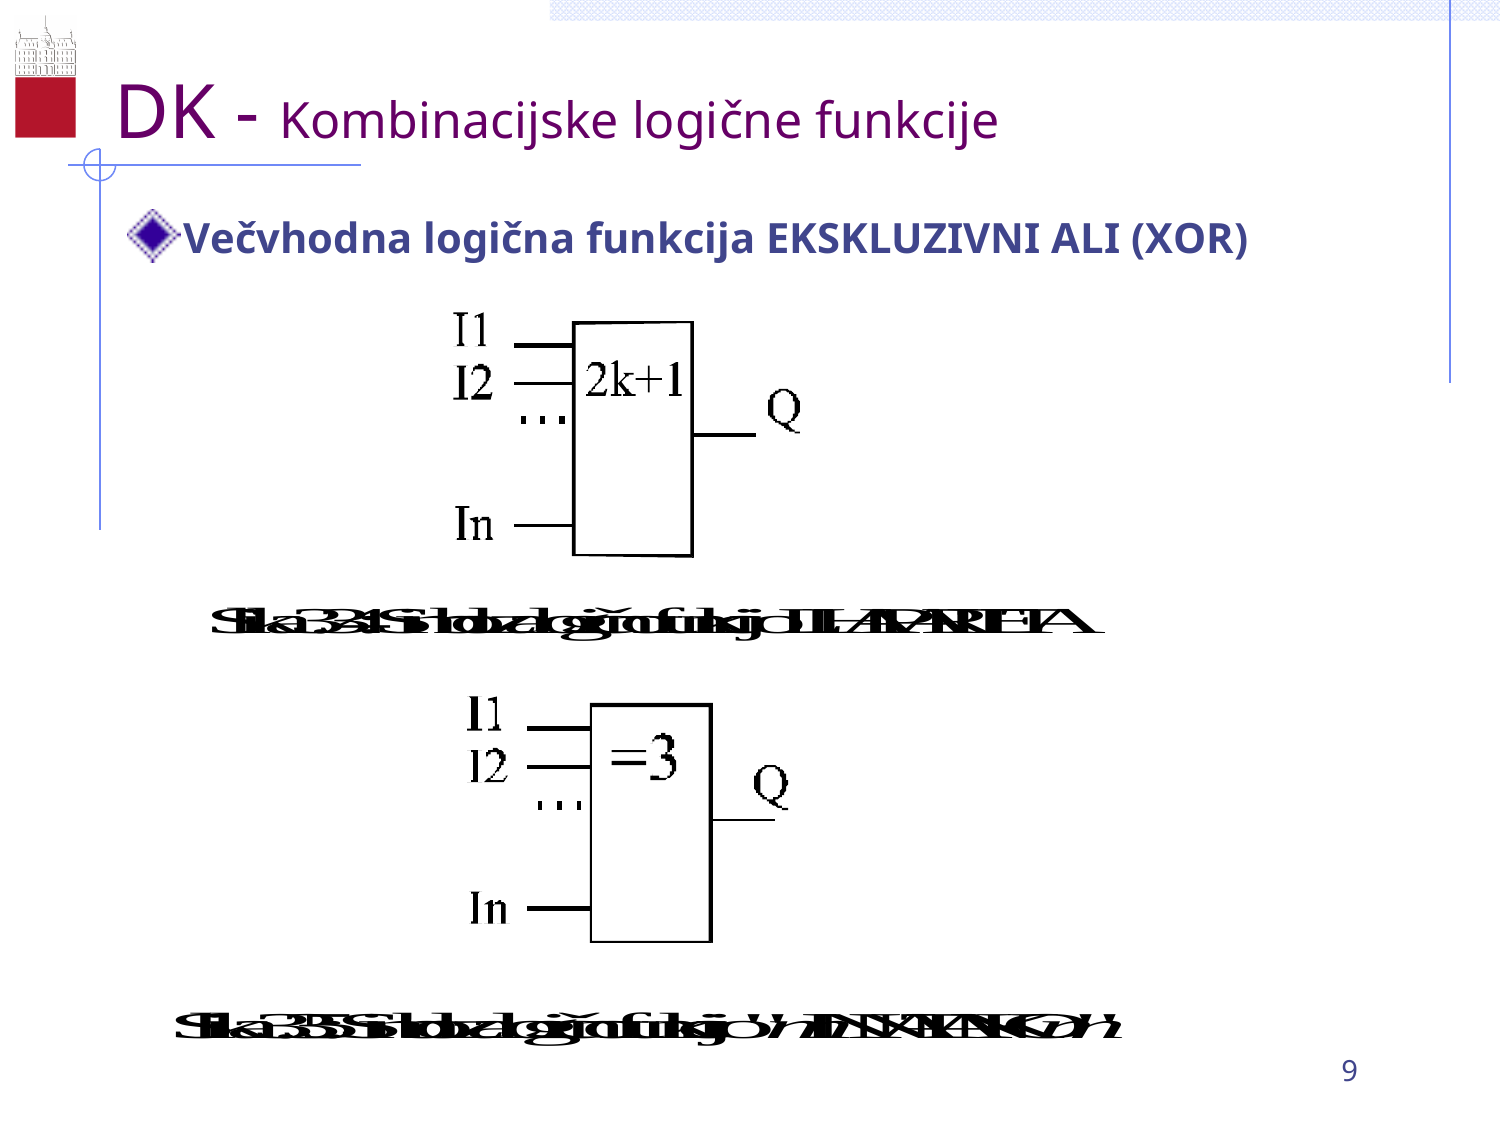

DK - Kombinacijske logične funkcije
# Večvhodna logična funkcija EKSKLUZIVNI ALI (XOR)